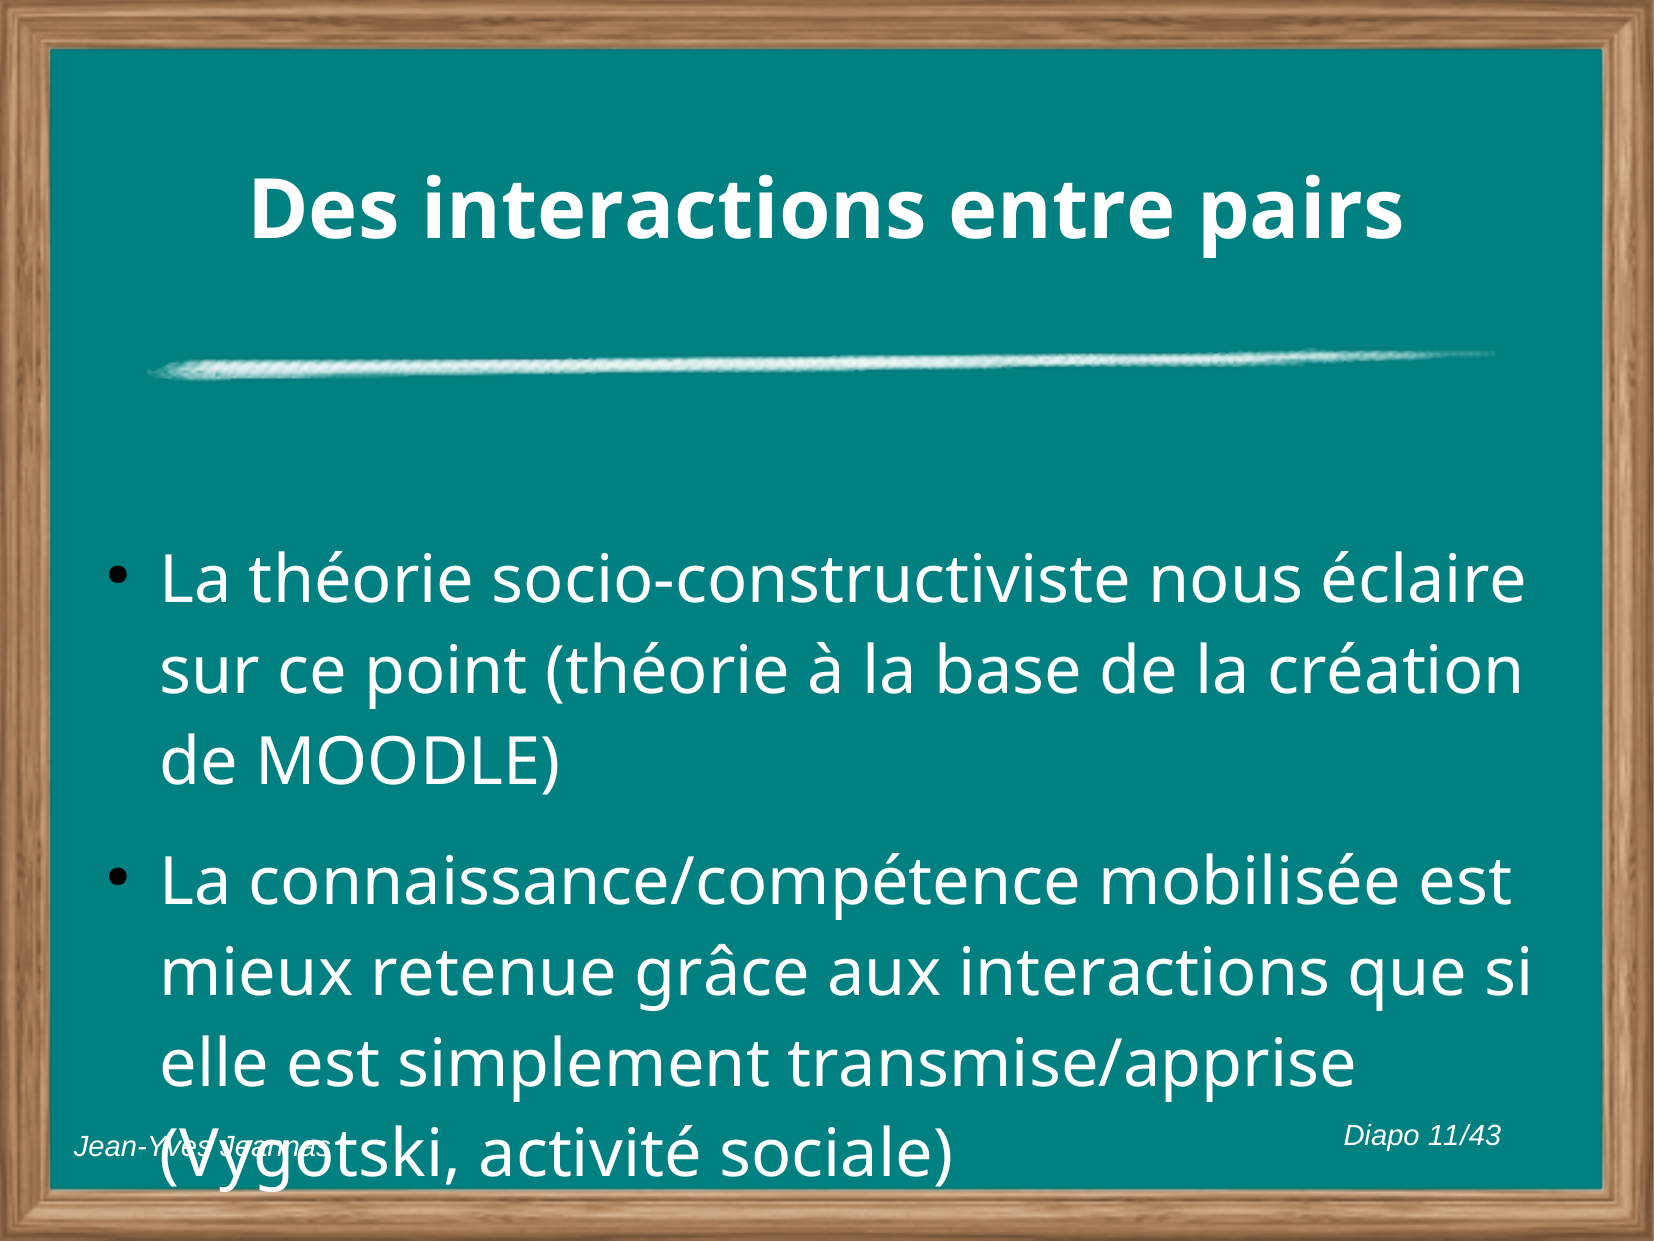

# Des interactions entre pairs
La théorie socio-constructiviste nous éclaire sur ce point (théorie à la base de la création de MOODLE)
La connaissance/compétence mobilisée est mieux retenue grâce aux interactions que si elle est simplement transmise/apprise (Vygotski, activité sociale)